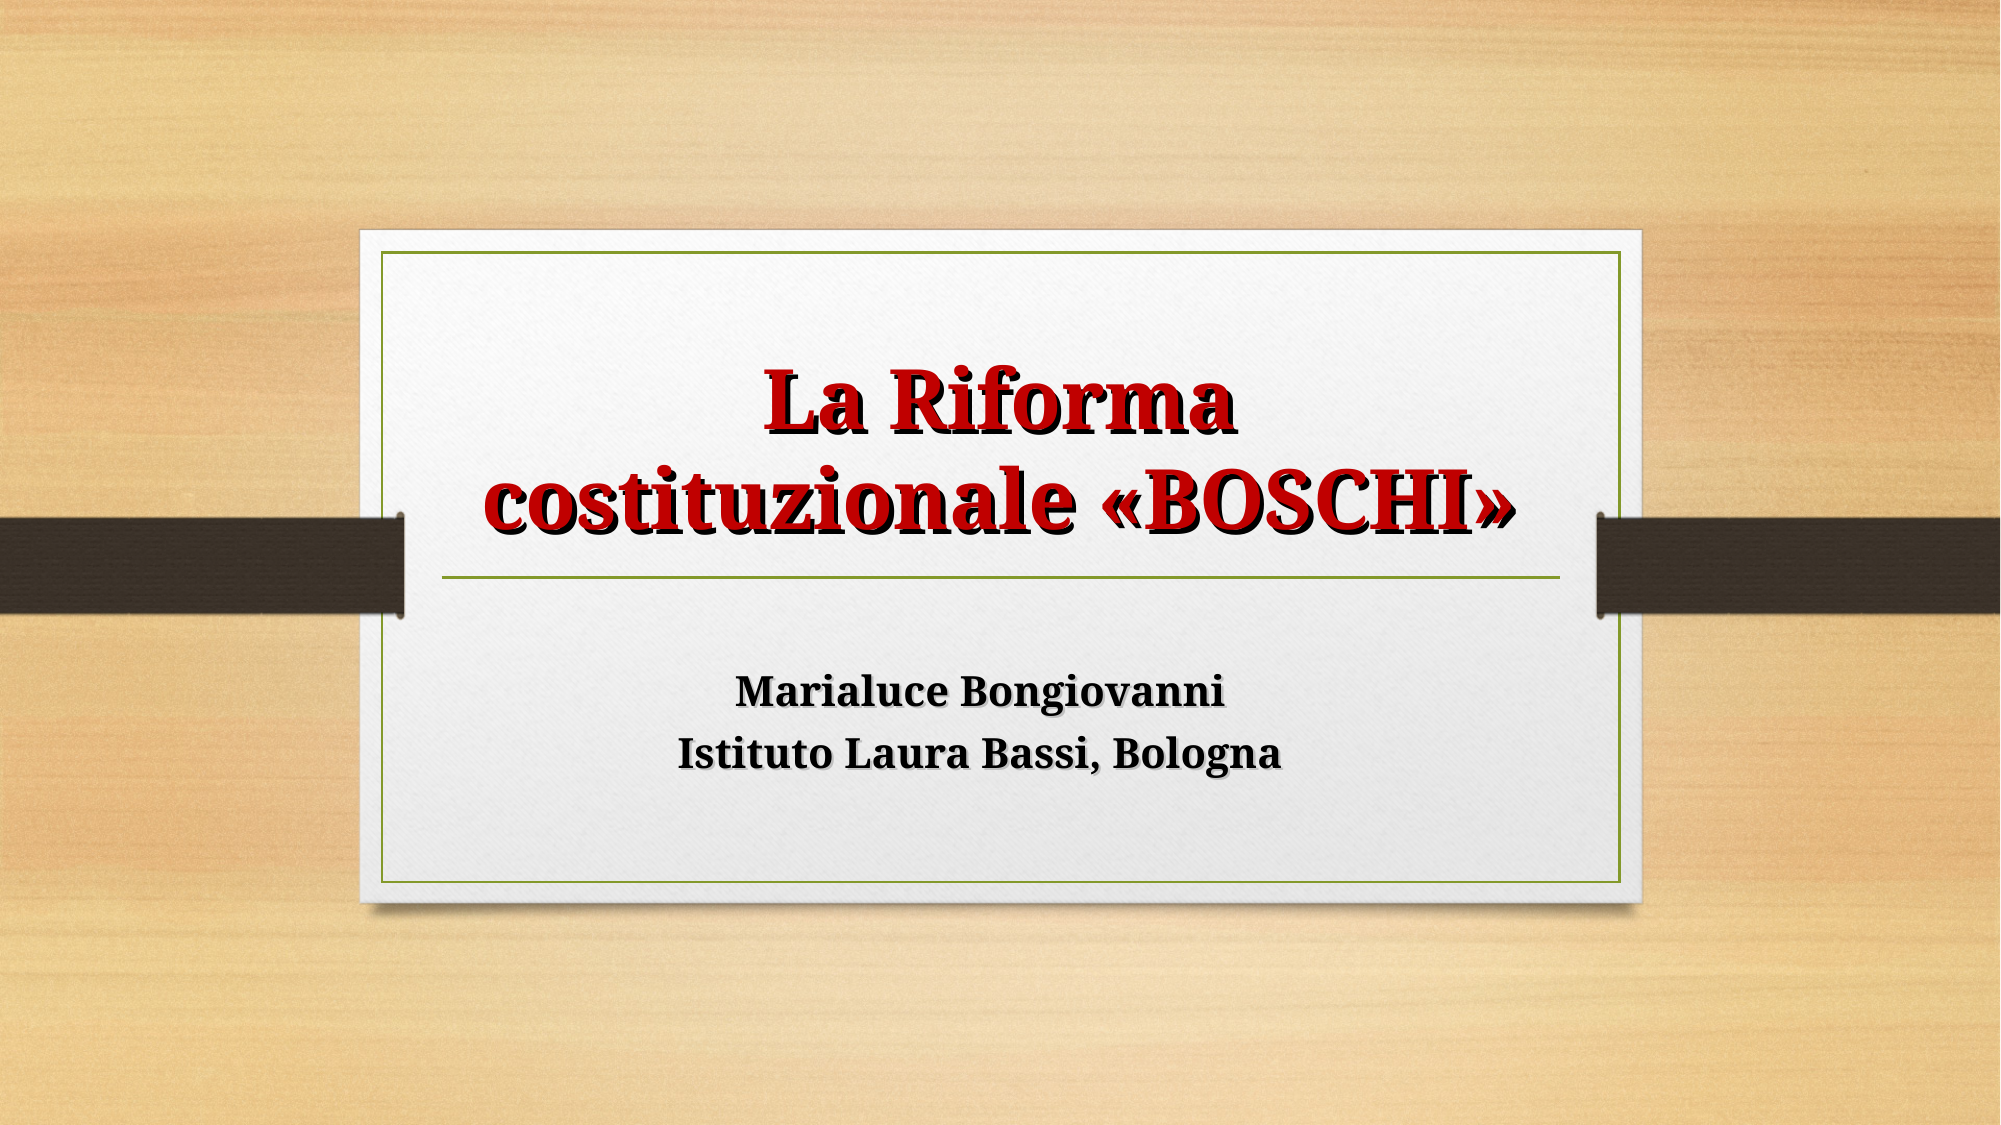

# La Riforma costituzionale «BOSCHI»
Marialuce Bongiovanni
Istituto Laura Bassi, Bologna